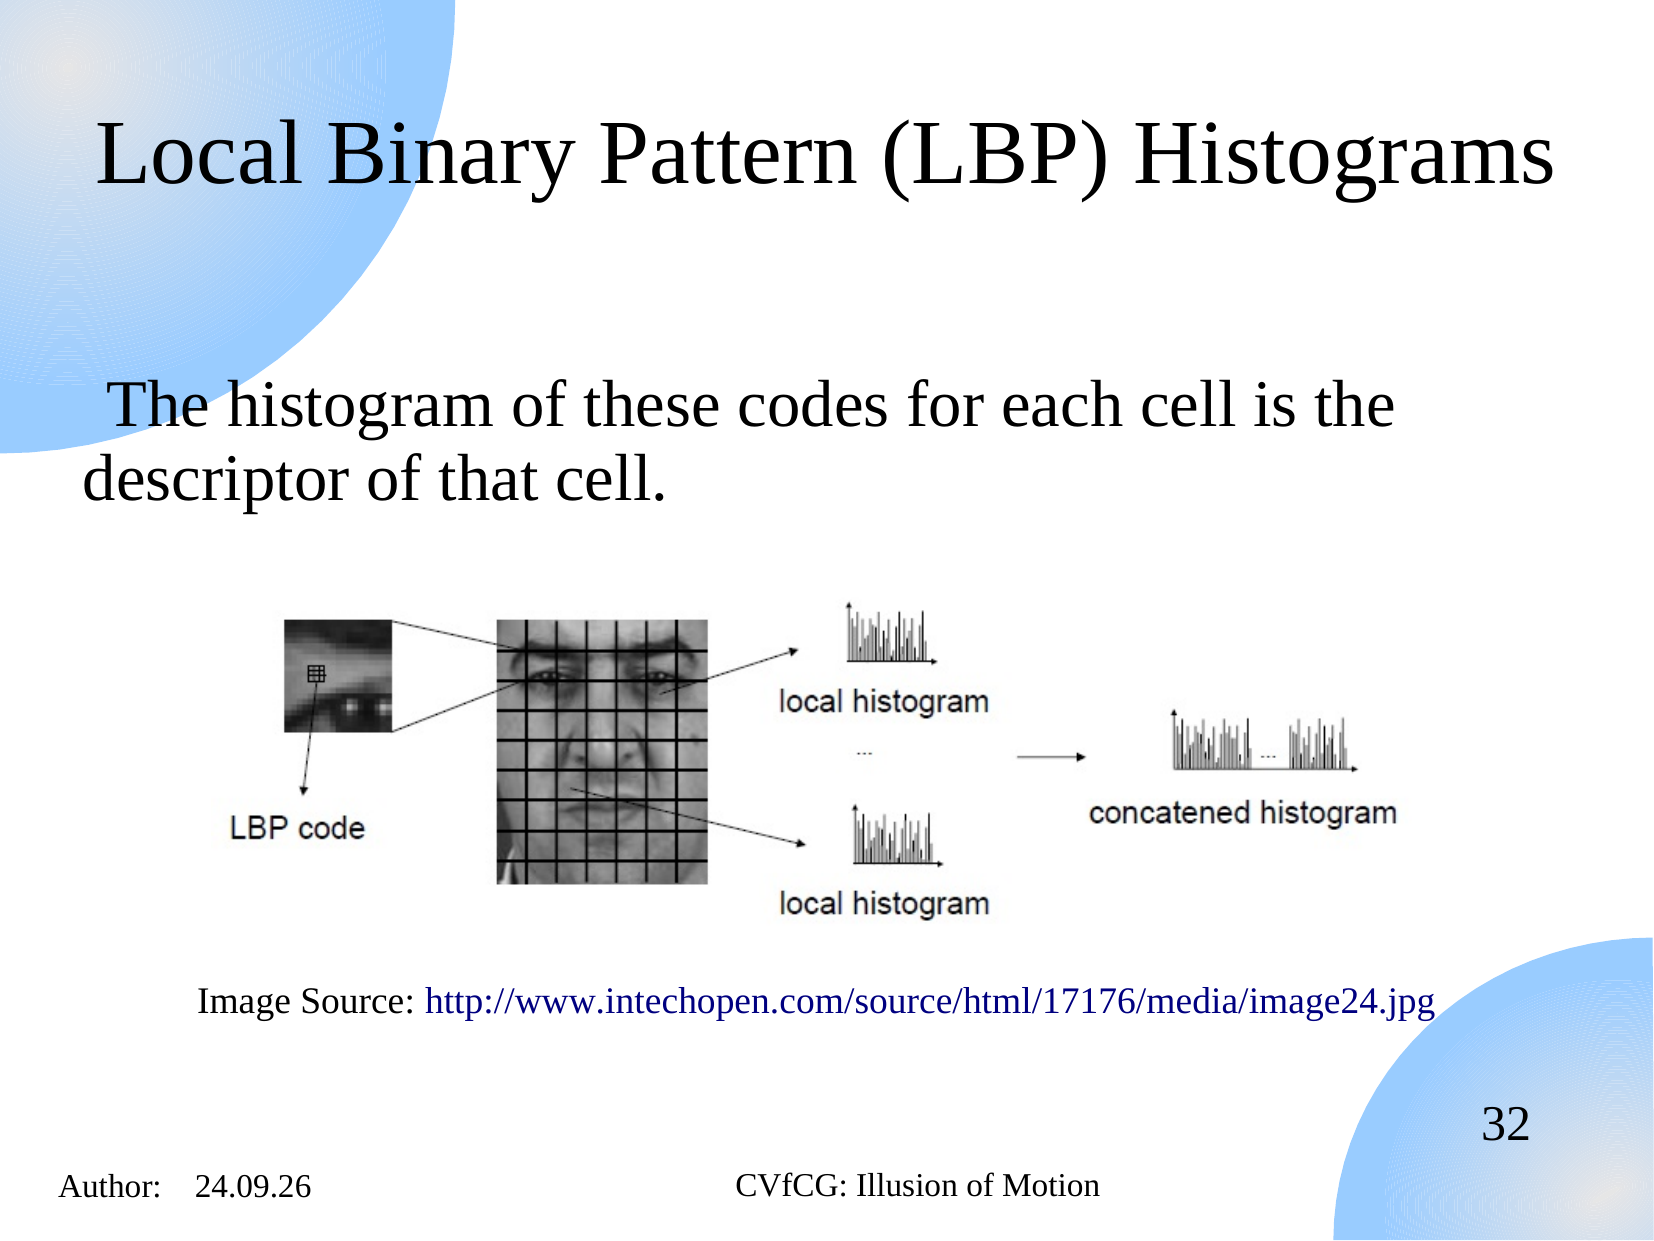

# Local Binary Pattern (LBP) Histograms
The histogram of these codes for each cell is the descriptor of that cell.
Image Source: http://www.intechopen.com/source/html/17176/media/image24.jpg
CVfCG: Illusion of Motion